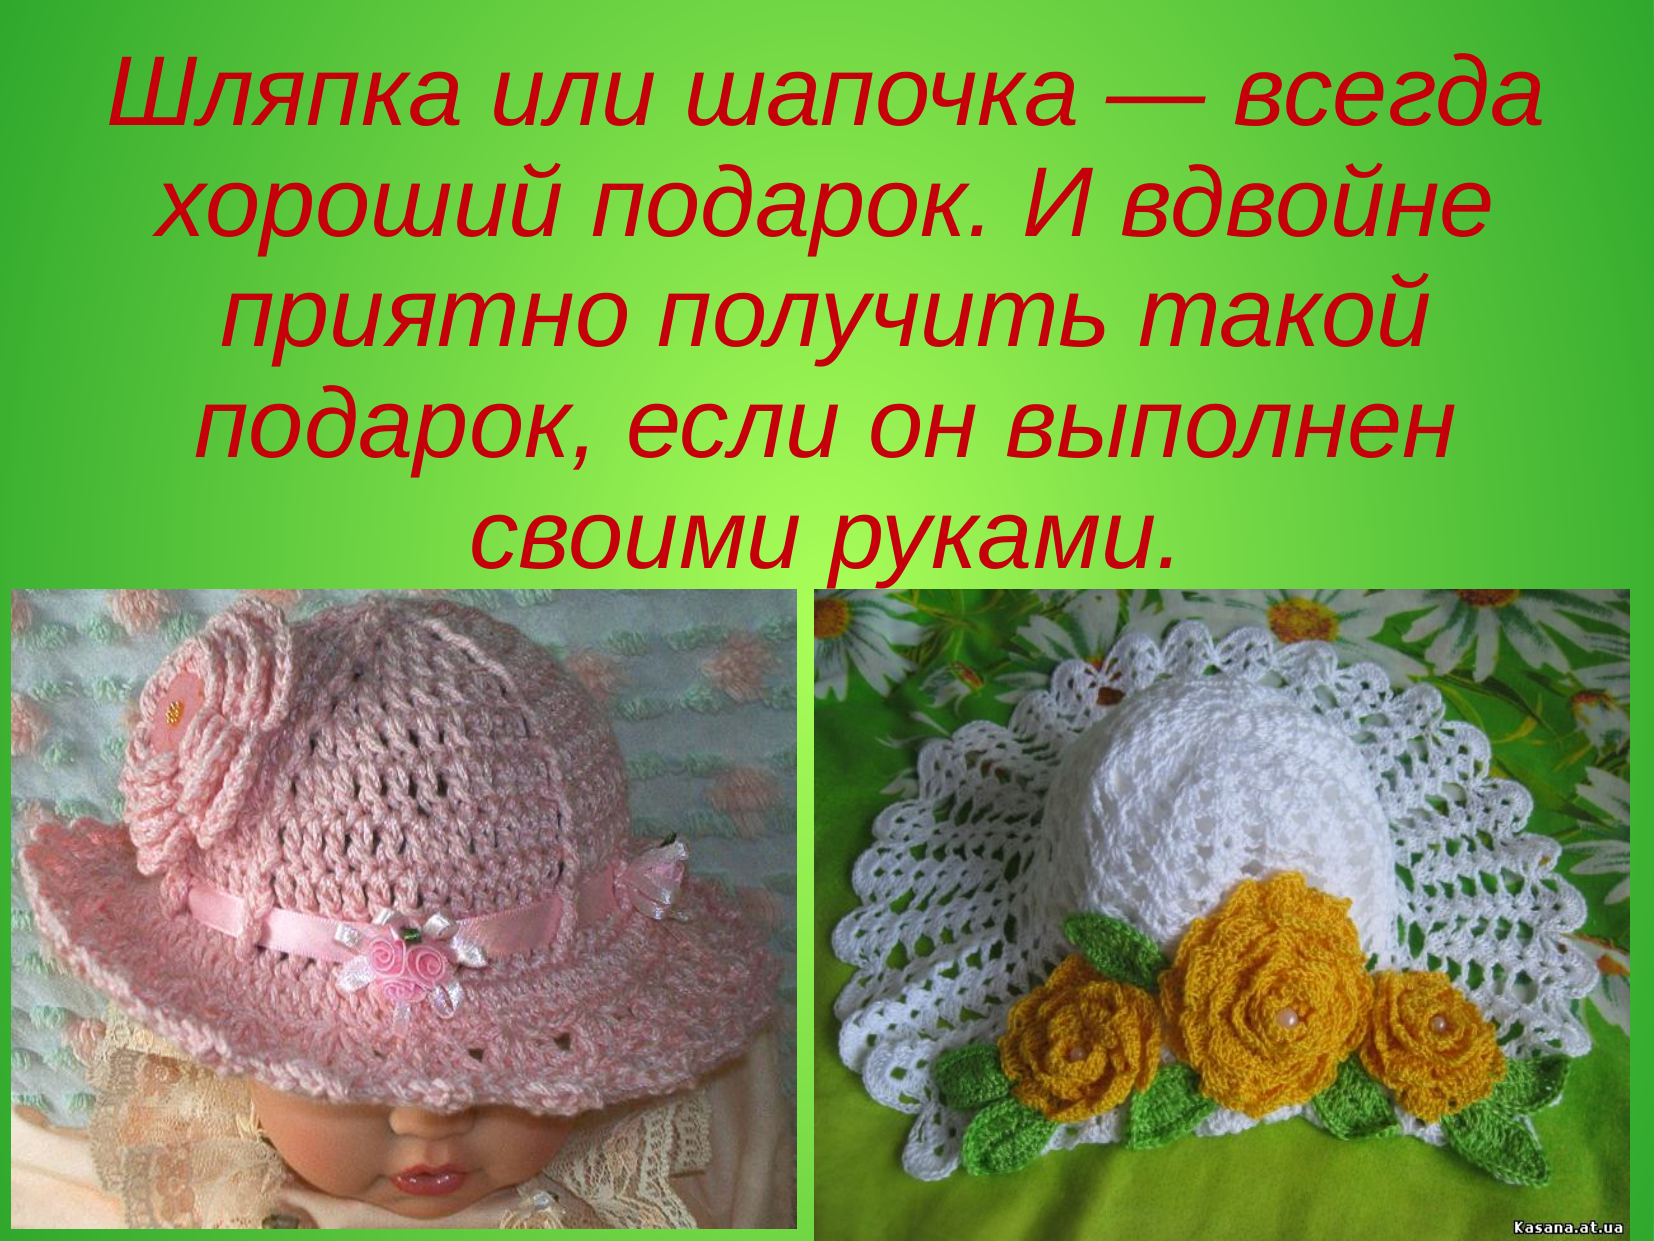

# Шляпка или шапочка — всегда хороший подарок. И вдвойне приятно получить такой подарок, если он выполнен своими руками.